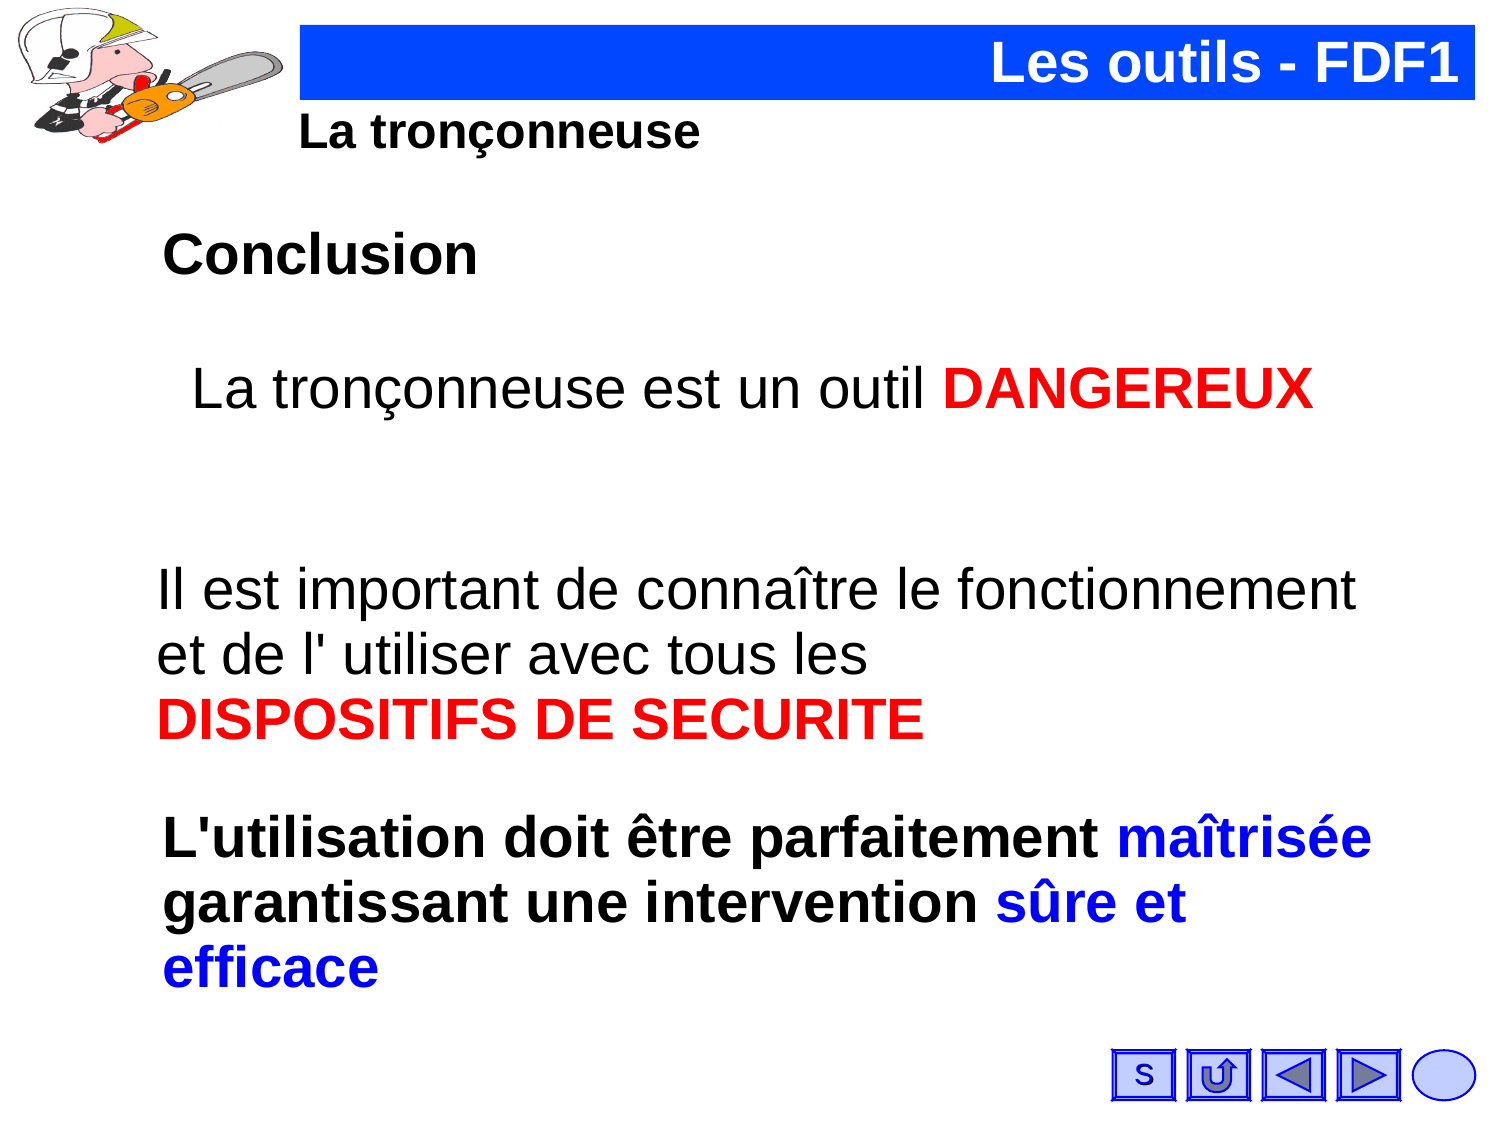

Les outils - FDF1
La tronçonneuse
Conclusion
La tronçonneuse est un outil DANGEREUX
Il est important de connaître le fonctionnement
et de l' utiliser avec tous les
DISPOSITIFS DE SECURITE
L'utilisation doit être parfaitement maîtrisée
garantissant une intervention sûre et
efficace